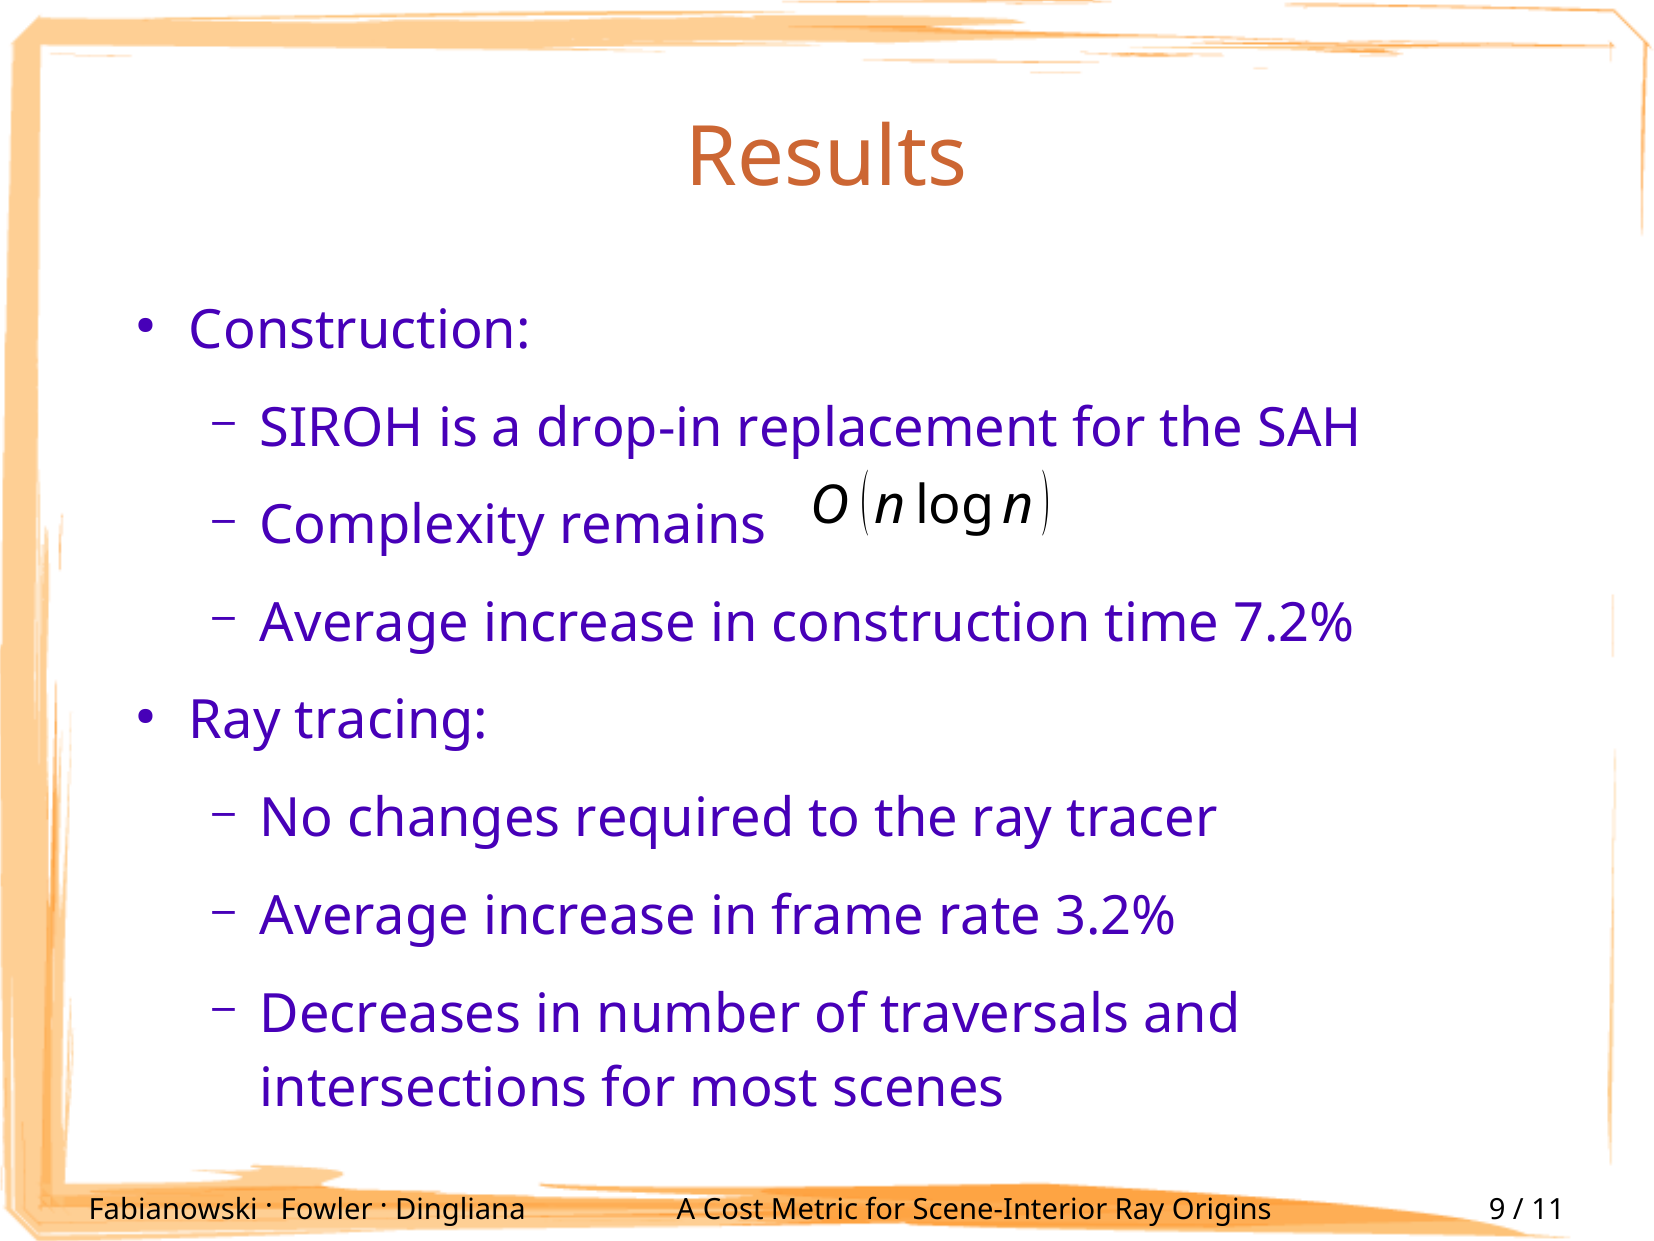

# Results
Construction:
SIROH is a drop-in replacement for the SAH
Complexity remains
Average increase in construction time 7.2%
Ray tracing:
No changes required to the ray tracer
Average increase in frame rate 3.2%
Decreases in number of traversals and intersections for most scenes